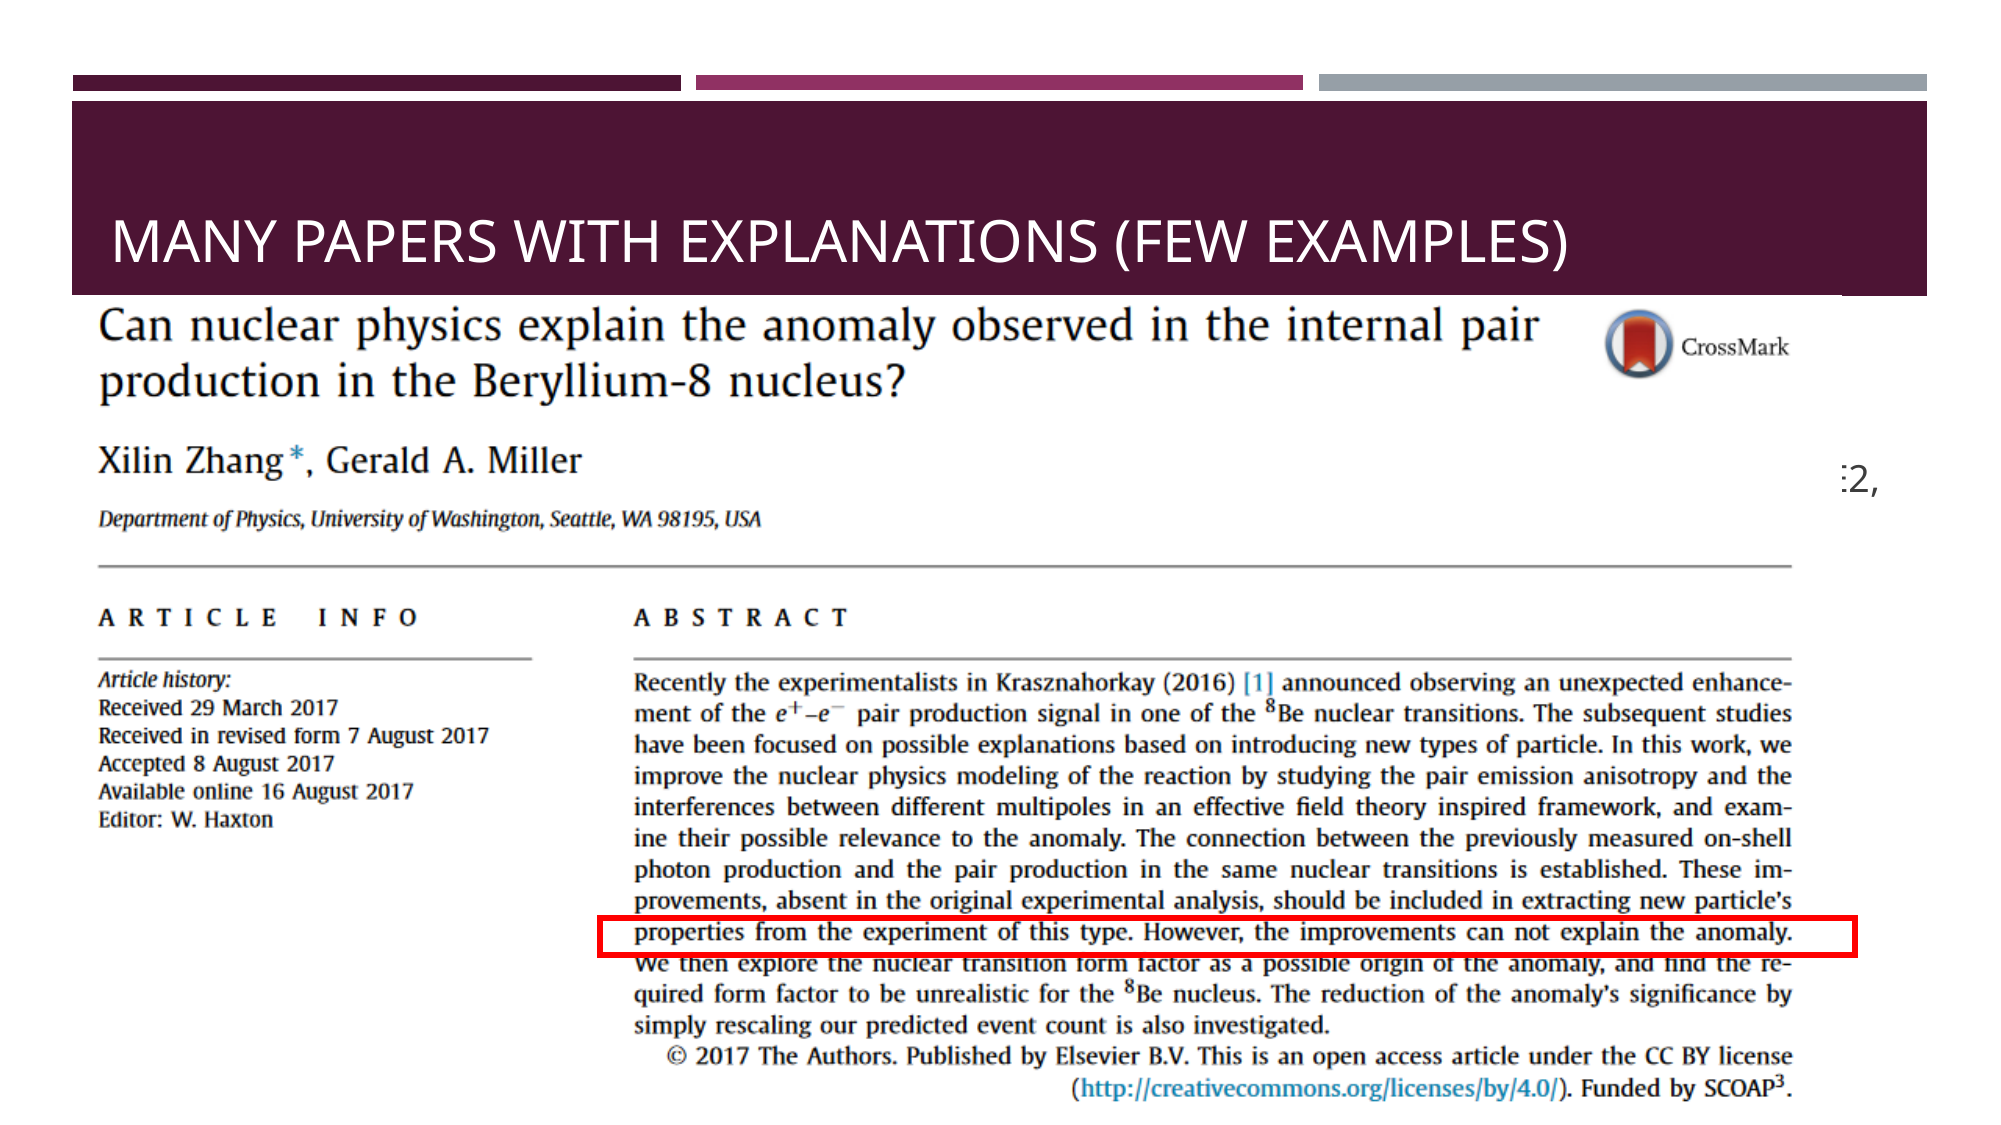

# Many papers with explanations (few examples)
Xilin Zhang, Gerald A. Miller, Can nuclear physics explain the anomaly observed in the internal pair production in the Beryllium-8 nucleus?, Physics Letters B 773 (2017) 159–165 (improved nuclear physics model for the e+–e− production by including the interferences between E1, E2, and M1 multipoles)